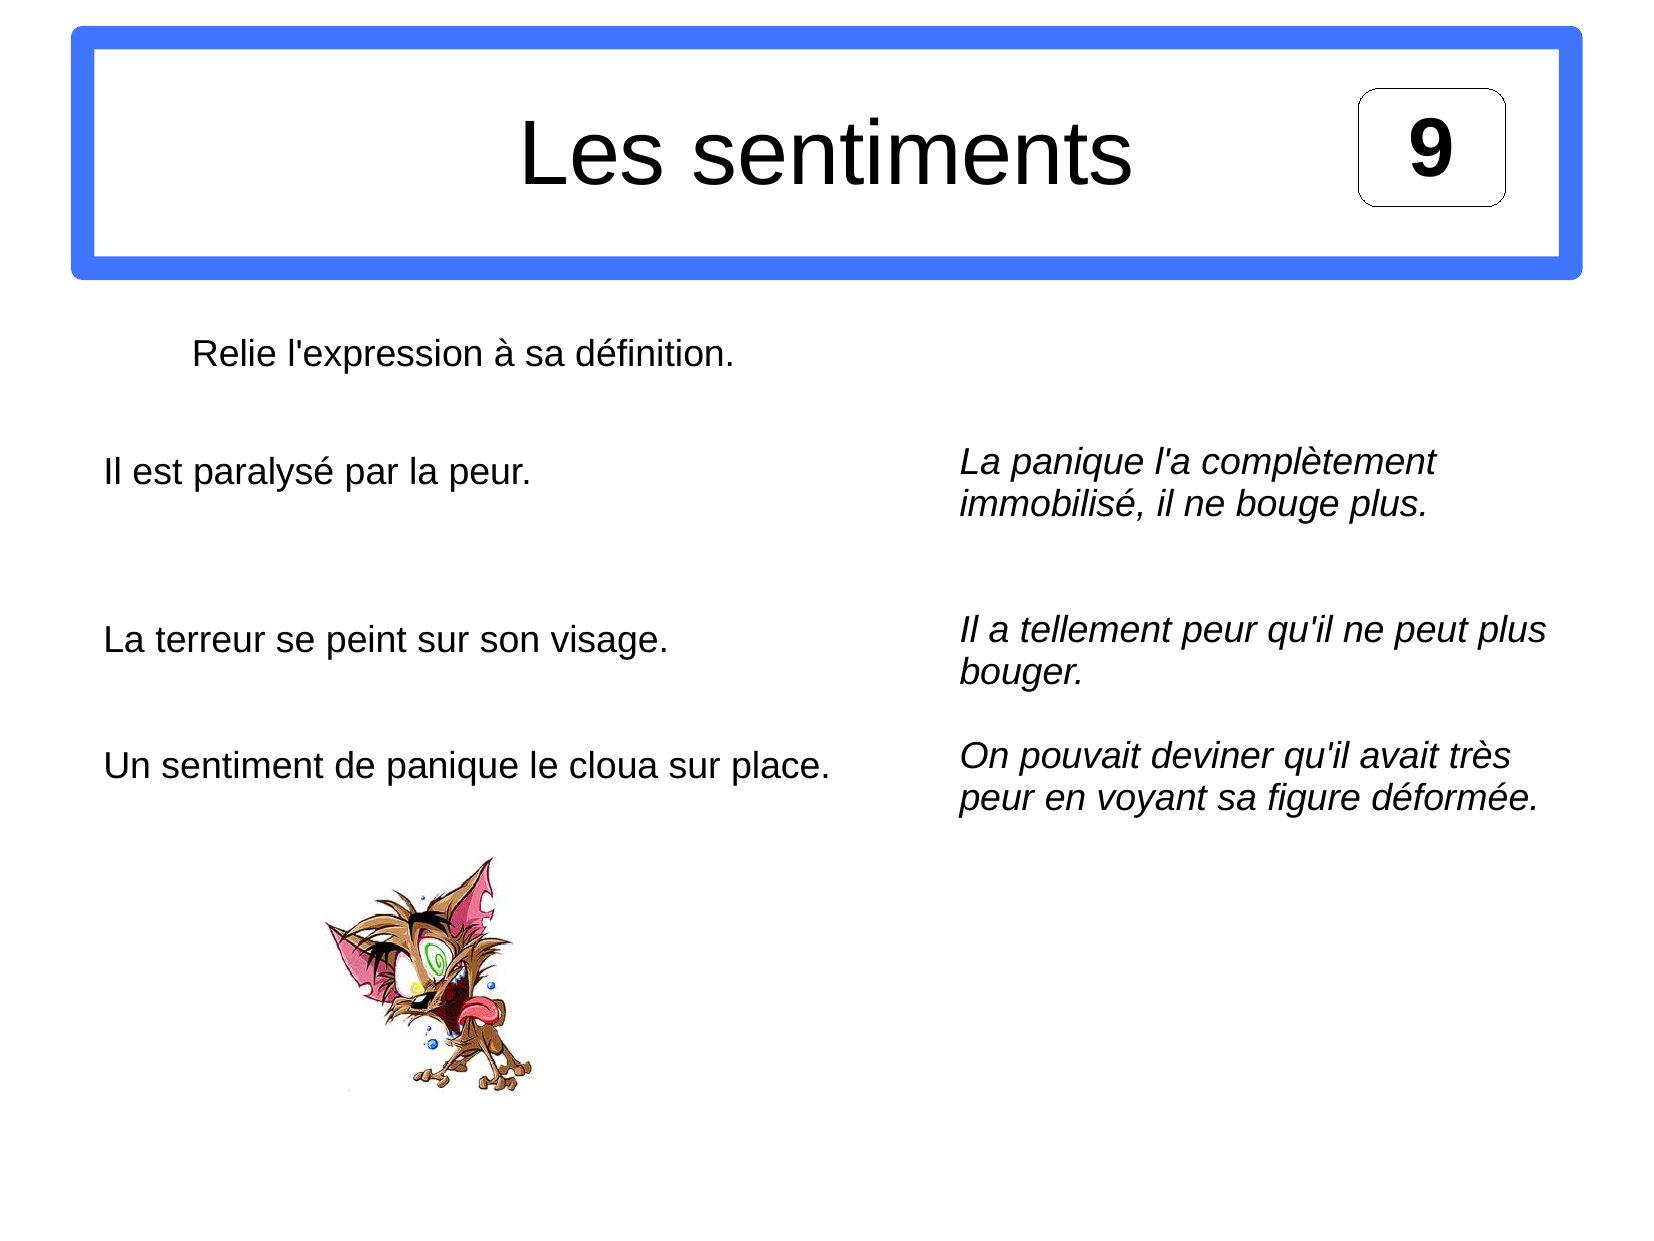

# Les sentiments
9
Relie l'expression à sa définition.
La panique l'a complètement immobilisé, il ne bouge plus.
Il a tellement peur qu'il ne peut plus bouger.
On pouvait deviner qu'il avait très peur en voyant sa figure déformée.
Il est paralysé par la peur.
La terreur se peint sur son visage.
Un sentiment de panique le cloua sur place.